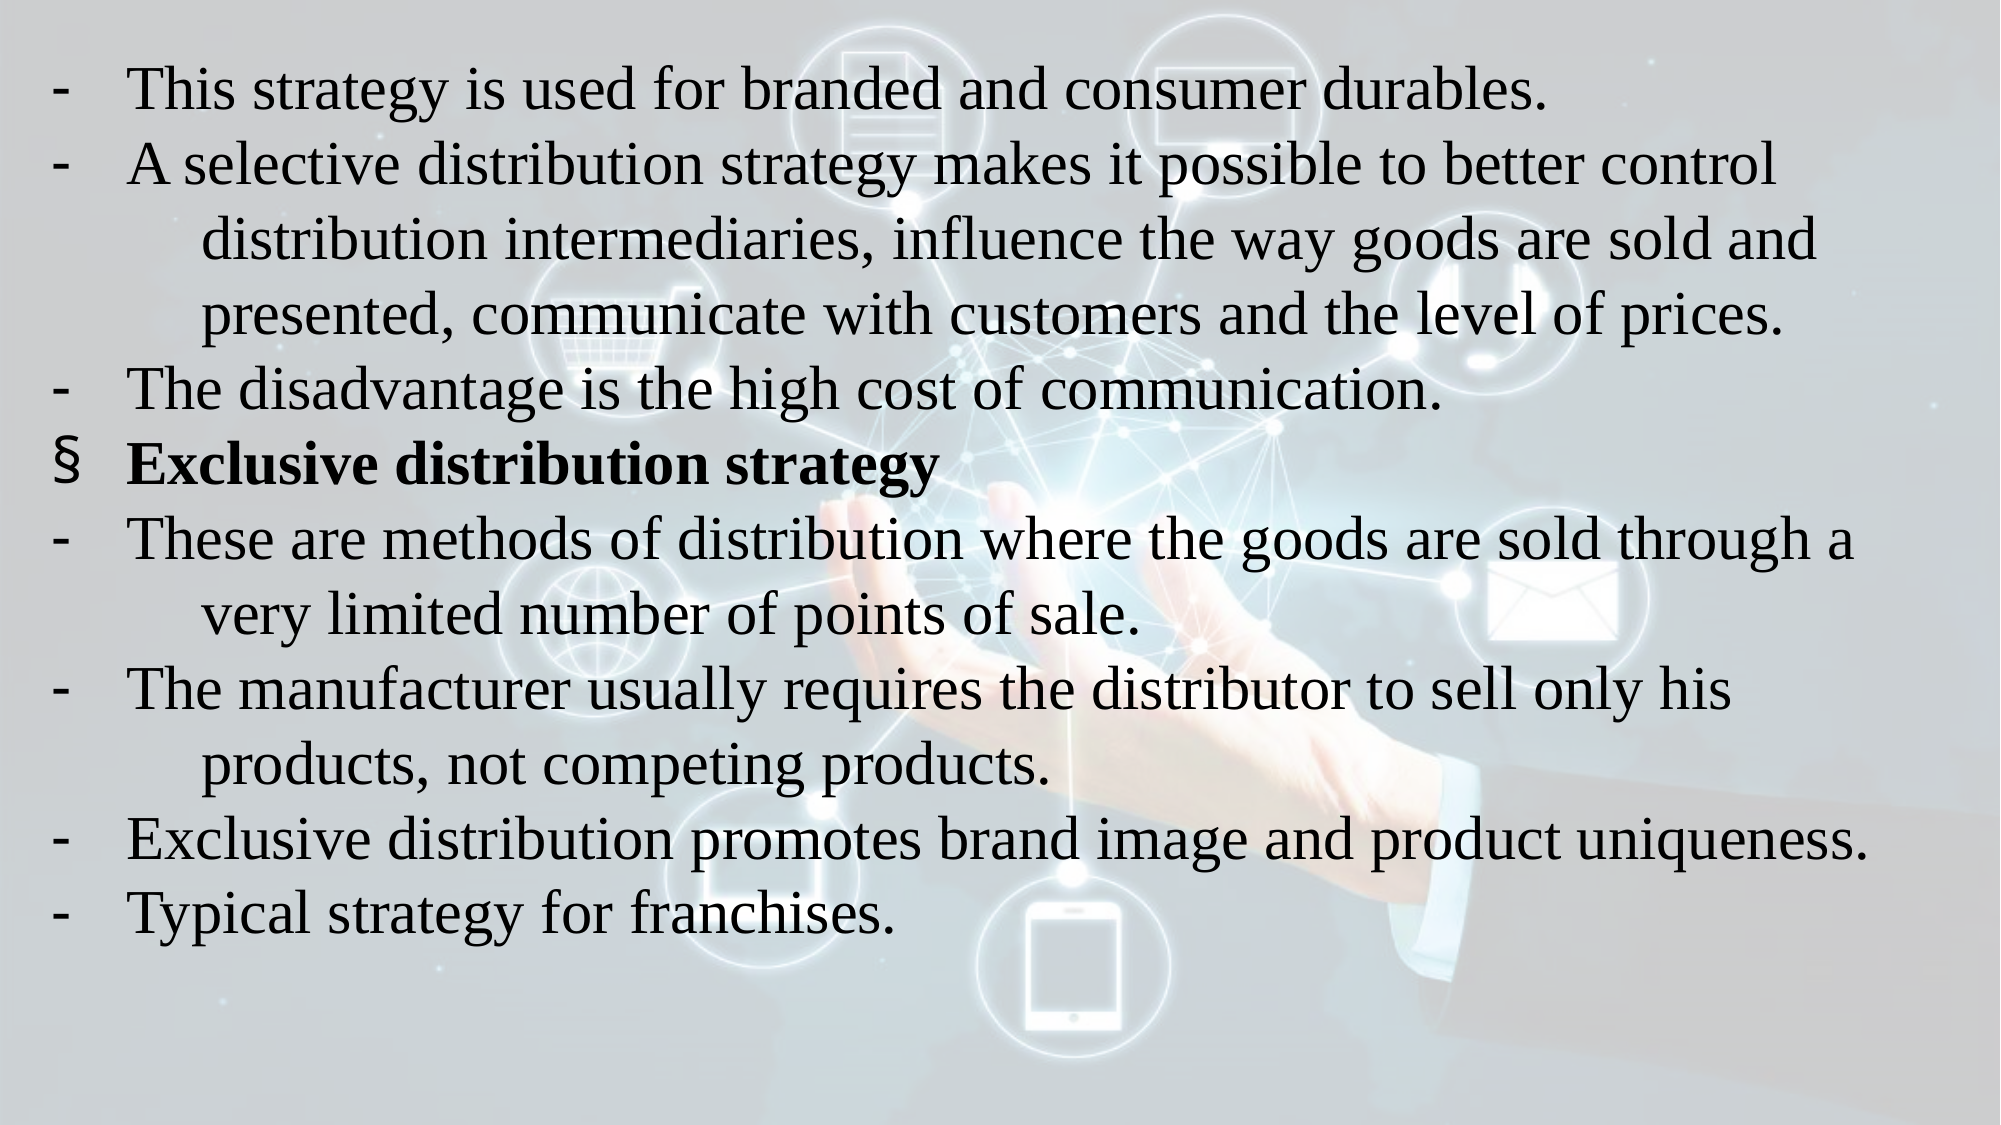

This strategy is used for branded and consumer durables.
A selective distribution strategy makes it possible to better control distribution intermediaries, influence the way goods are sold and presented, communicate with customers and the level of prices.
The disadvantage is the high cost of communication.
Exclusive distribution strategy
These are methods of distribution where the goods are sold through a very limited number of points of sale.
The manufacturer usually requires the distributor to sell only his products, not competing products.
Exclusive distribution promotes brand image and product uniqueness.
Typical strategy for franchises.